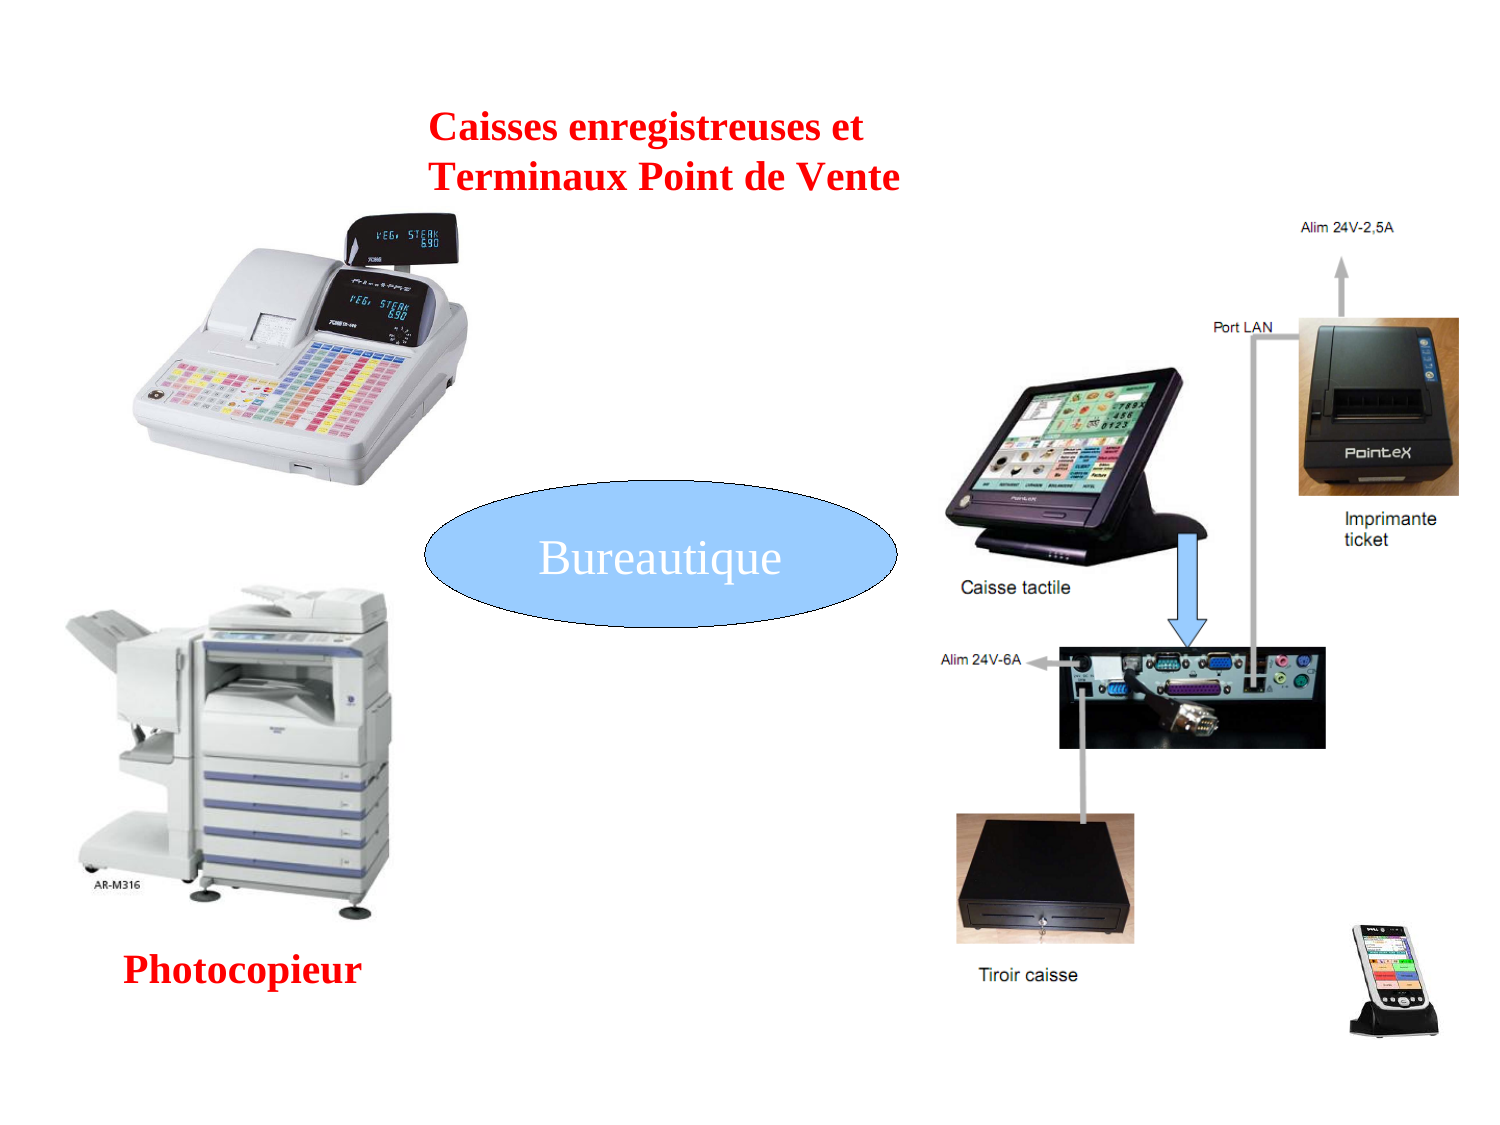

Caisses enregistreuses et Terminaux Point de Vente
Bureautique
Photocopieur